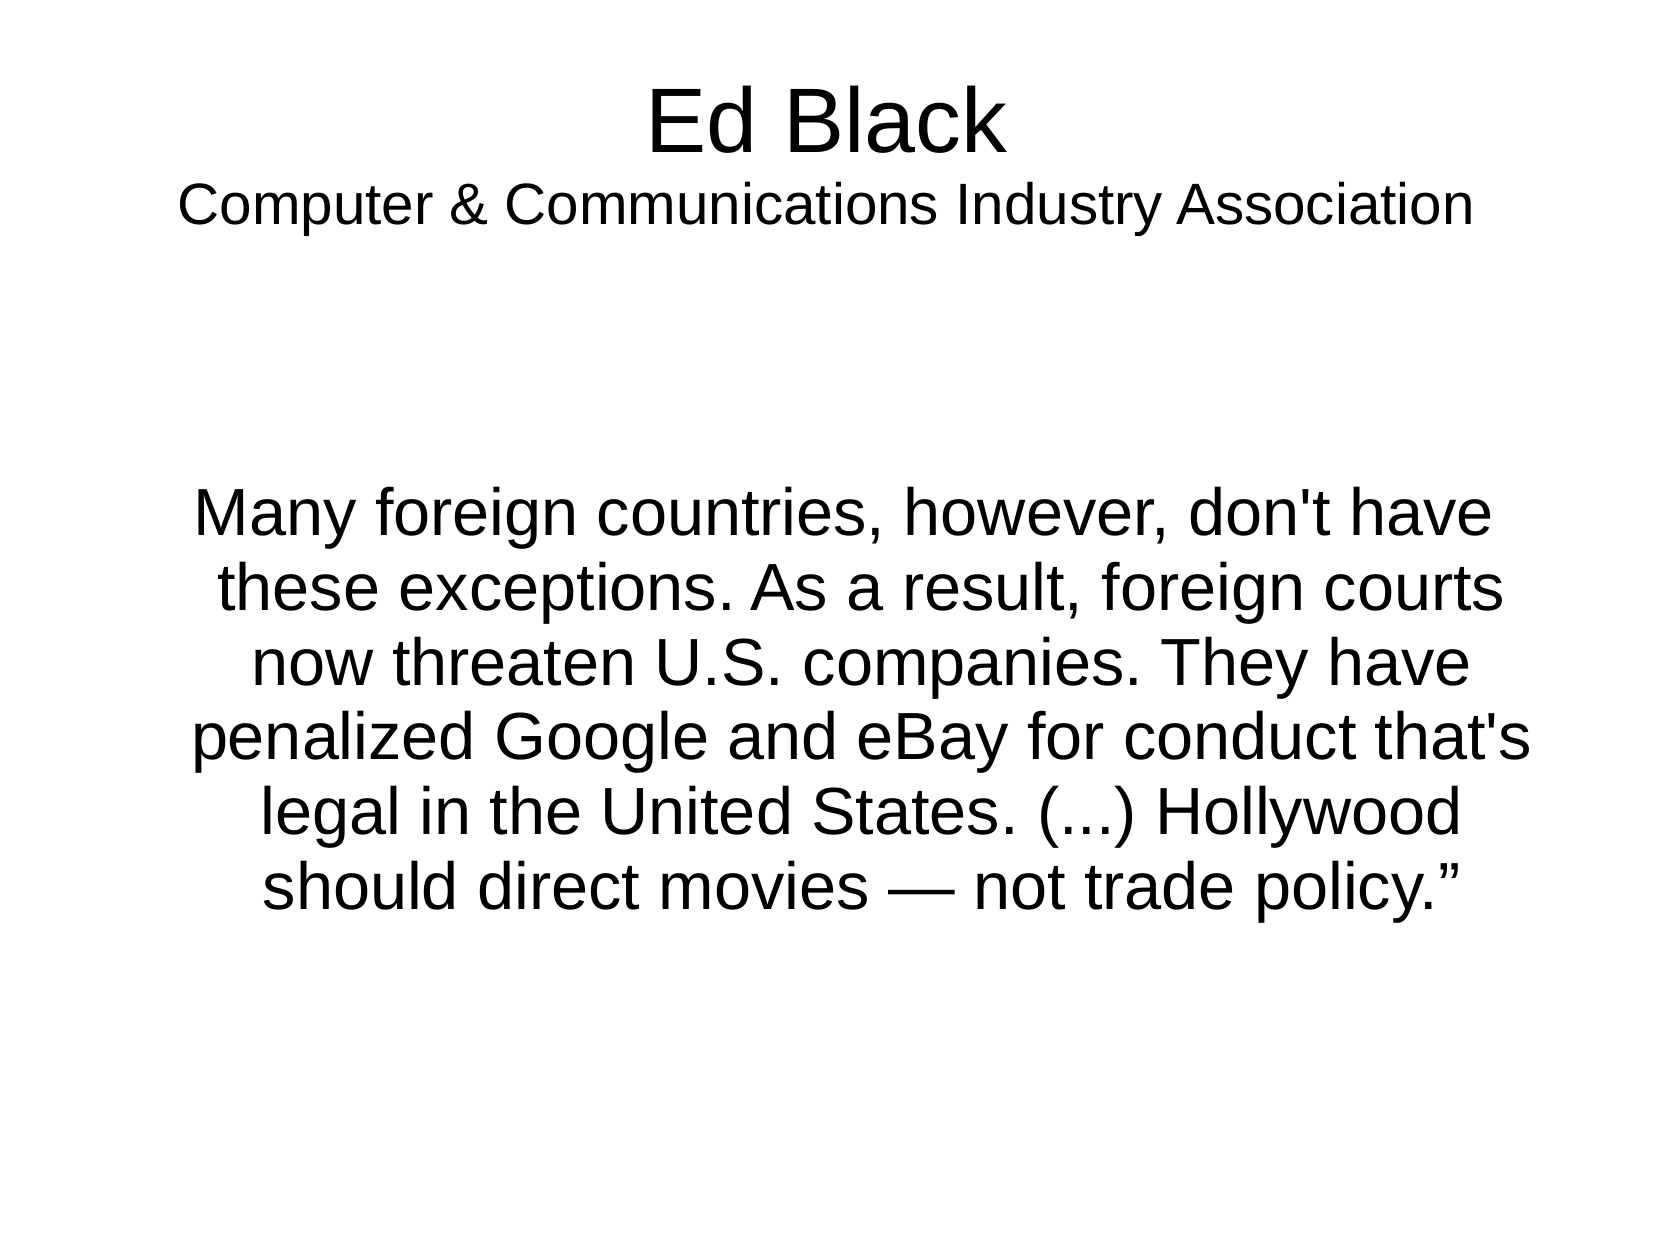

# Ed Black Computer & Communications Industry Association
Many foreign countries, however, don't have these exceptions. As a result, foreign courts now threaten U.S. companies. They have penalized Google and eBay for conduct that's legal in the United States. (...) Hollywood should direct movies — not trade policy.”